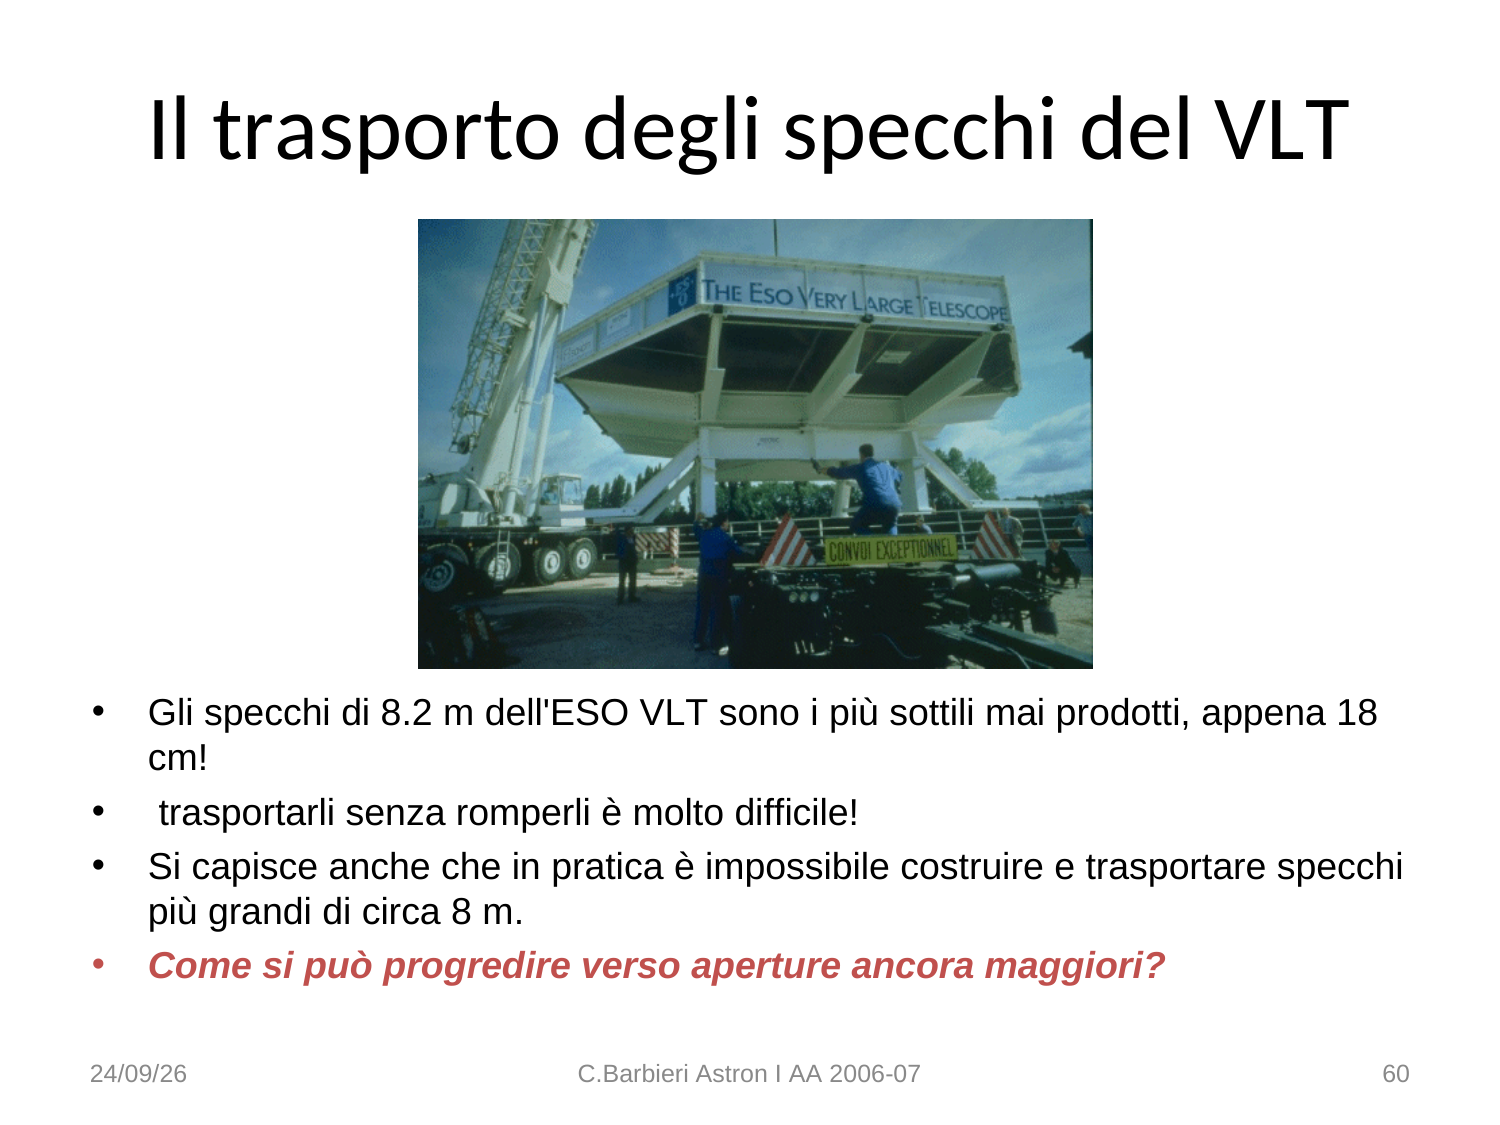

# Il trasporto degli specchi del VLT
Gli specchi di 8.2 m dell'ESO VLT sono i più sottili mai prodotti, appena 18 cm!
 trasportarli senza romperli è molto difficile!
Si capisce anche che in pratica è impossibile costruire e trasportare specchi più grandi di circa 8 m.
Come si può progredire verso aperture ancora maggiori?
C.Barbieri Astron I AA 2006-07